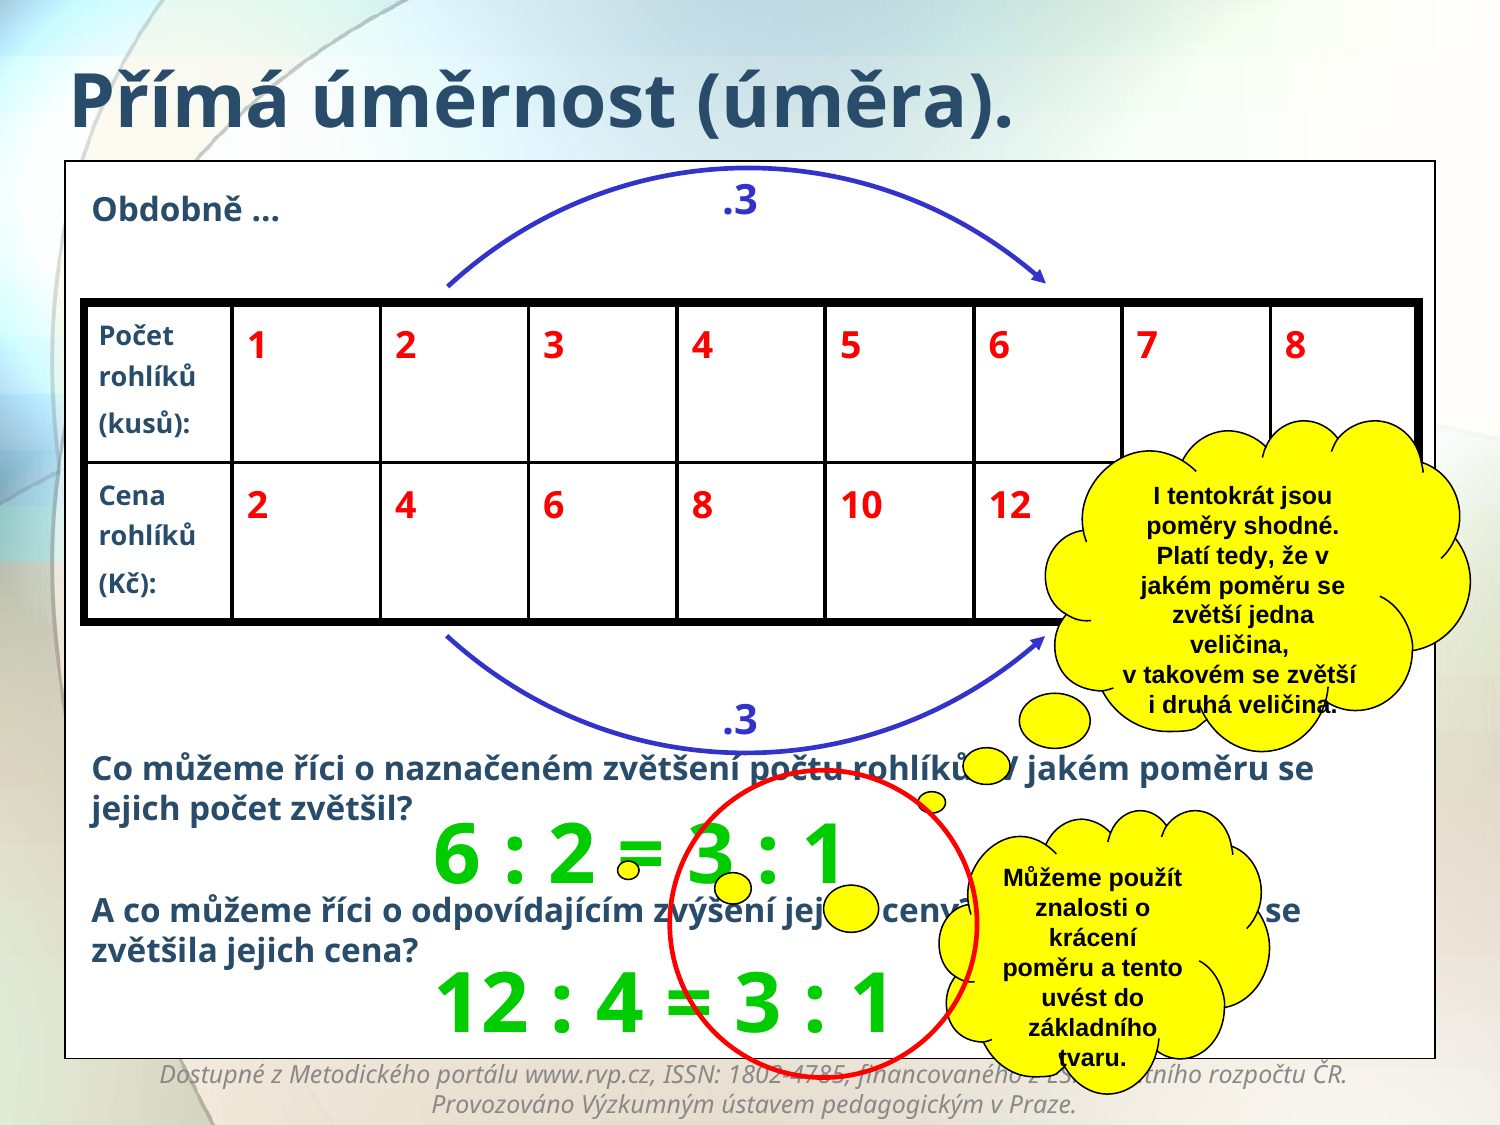

# Přímá úměrnost (úměra).
Obdobně …
.3
| Počet rohlíků (kusů): | 1 | 2 | 3 | 4 | 5 | 6 | 7 | 8 |
| --- | --- | --- | --- | --- | --- | --- | --- | --- |
| Cena rohlíků (Kč): | 2 | 4 | 6 | 8 | 10 | 12 | 14 | 16 |
I tentokrát jsou poměry shodné. Platí tedy, že v jakém poměru se zvětší jedna veličina,
v takovém se zvětší
i druhá veličina.
.3
Co můžeme říci o naznačeném zvětšení počtu rohlíků? V jakém poměru se jejich počet zvětšil?
Můžeme použít znalosti o krácení poměru a tento uvést do základního tvaru.
6 : 2
6 : 2 = 3 : 1
A co můžeme říci o odpovídajícím zvýšení jejich ceny? V jakém poměru se zvětšila jejich cena?
12 : 4
12 : 4 = 3 : 1